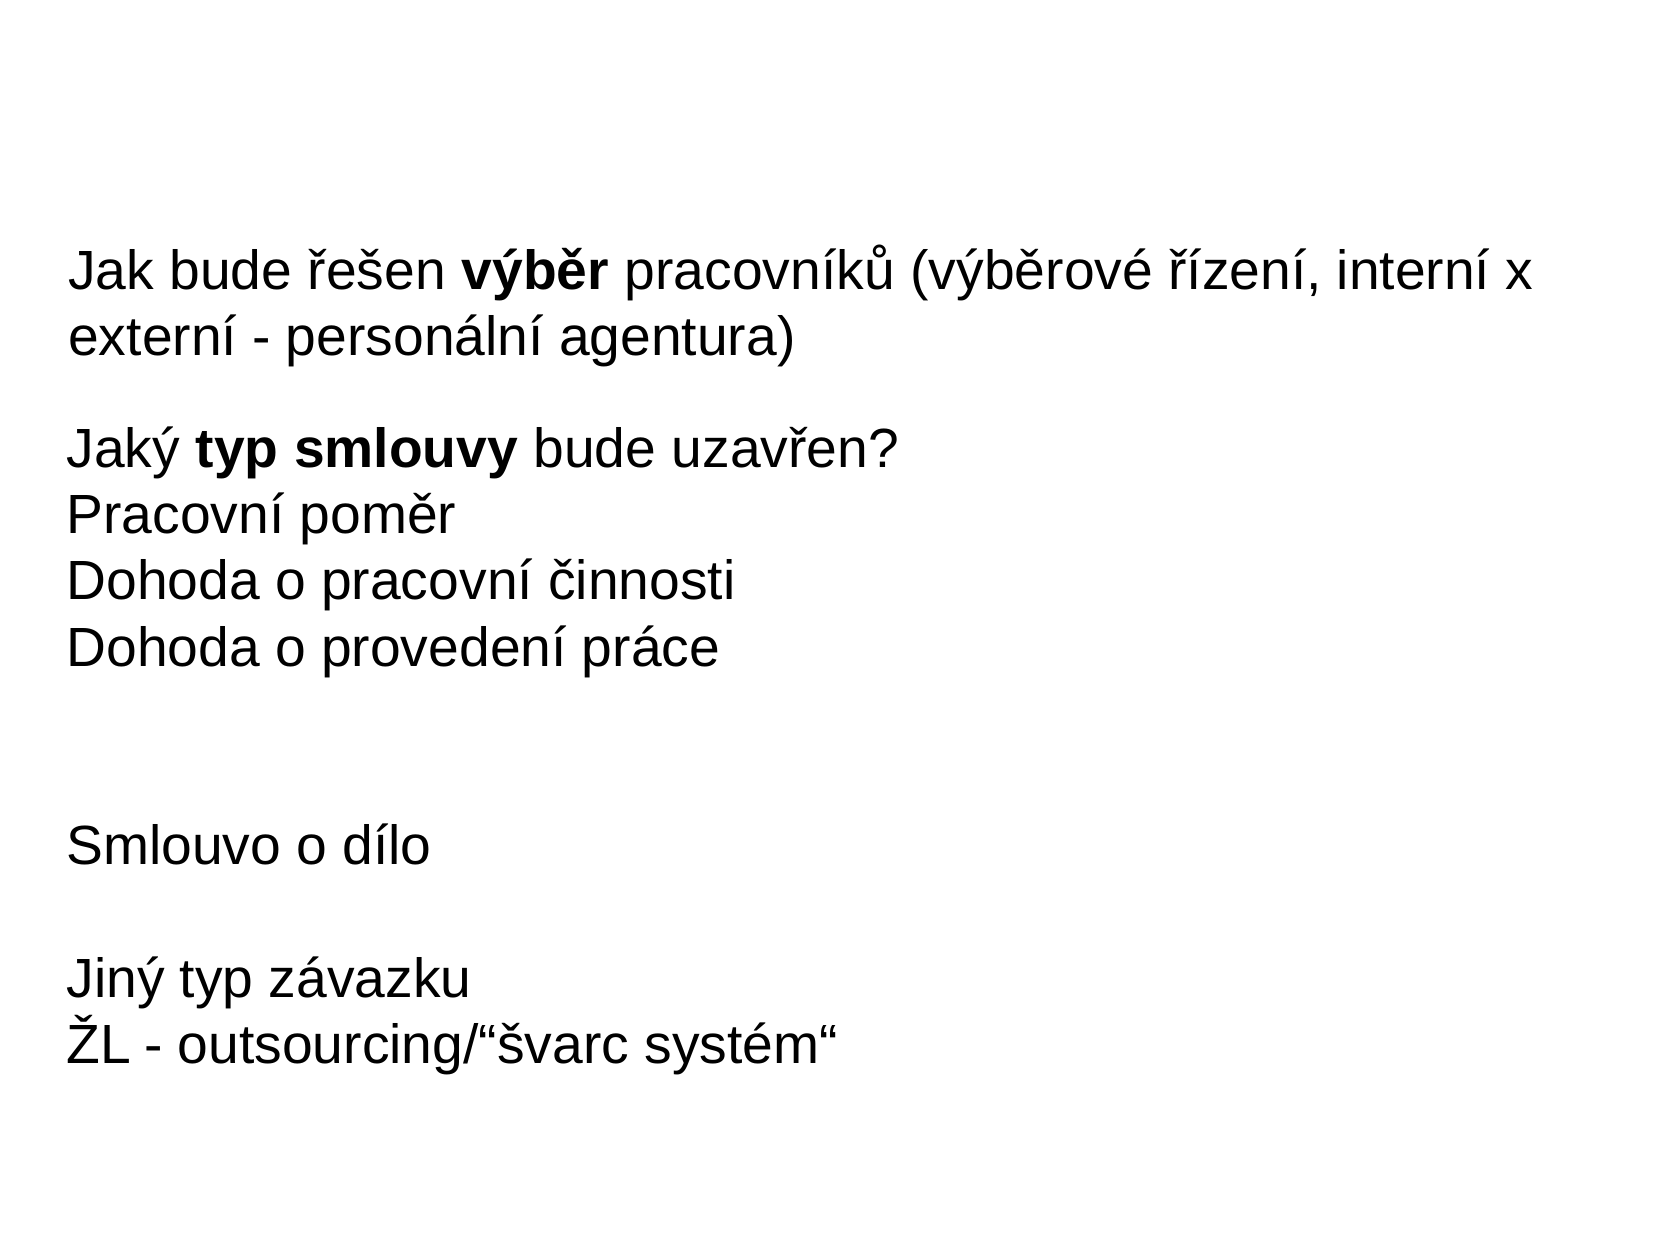

Jak bude řešen výběr pracovníků (výběrové řízení, interní x externí - personální agentura)
Jaký typ smlouvy bude uzavřen?
Pracovní poměr
Dohoda o pracovní činnosti
Dohoda o provedení práce
Smlouvo o dílo
Jiný typ závazku
ŽL - outsourcing/“švarc systém“